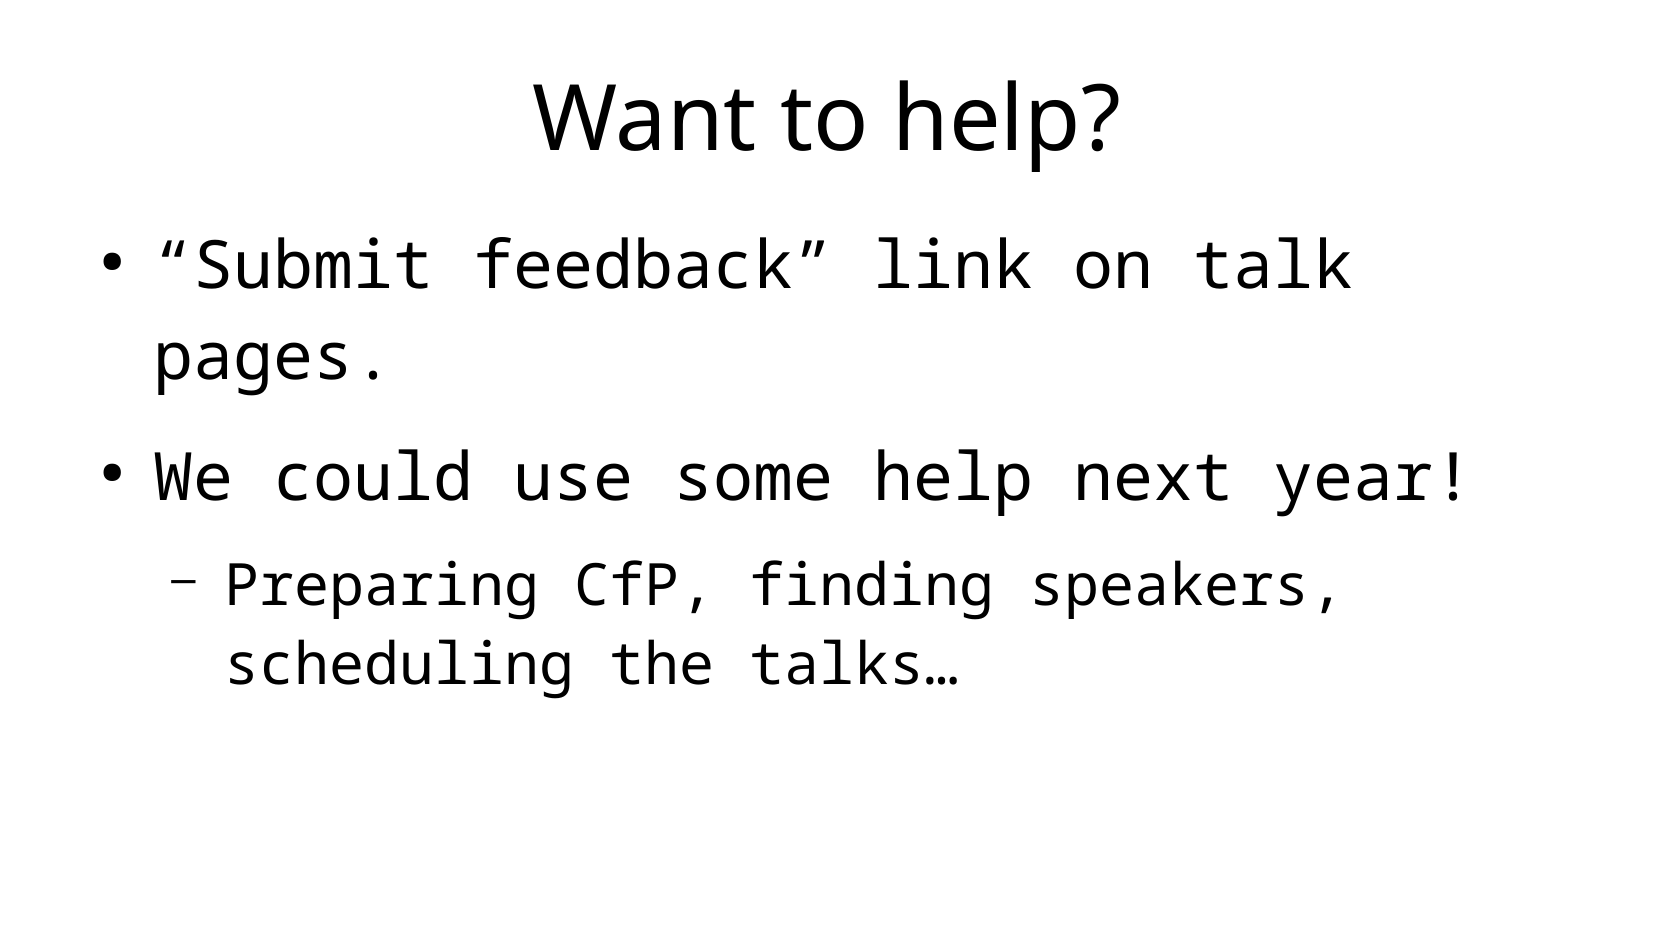

# Want to help?
“Submit feedback” link on talk pages.
We could use some help next year!
Preparing CfP, finding speakers, scheduling the talks…